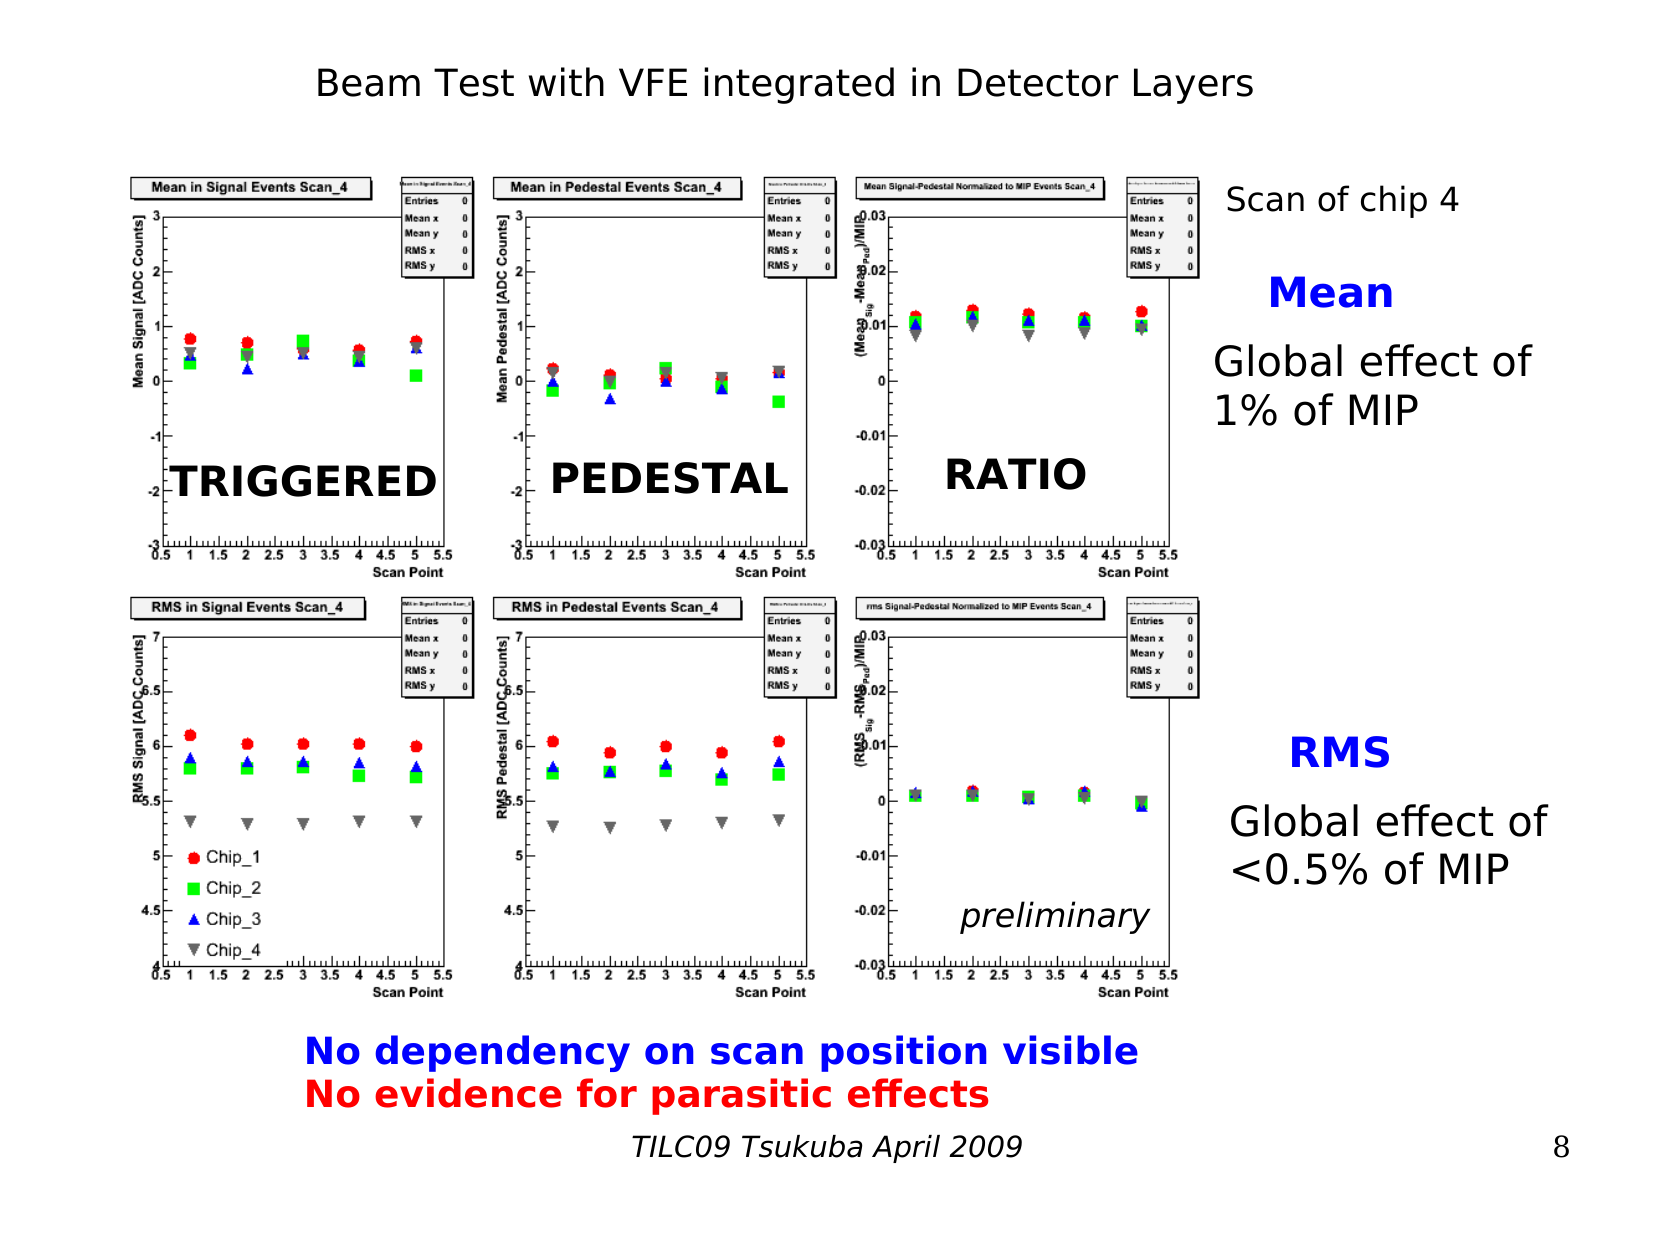

Beam Test with VFE integrated in Detector Layers
Scan of chip 4
Mean
Global effect of
1% of MIP
RATIO
PEDESTAL
TRIGGERED
RMS
Global effect of
<0.5% of MIP
preliminary
No dependency on scan position visible
No evidence for parasitic effects
Comite d'evaluation
8